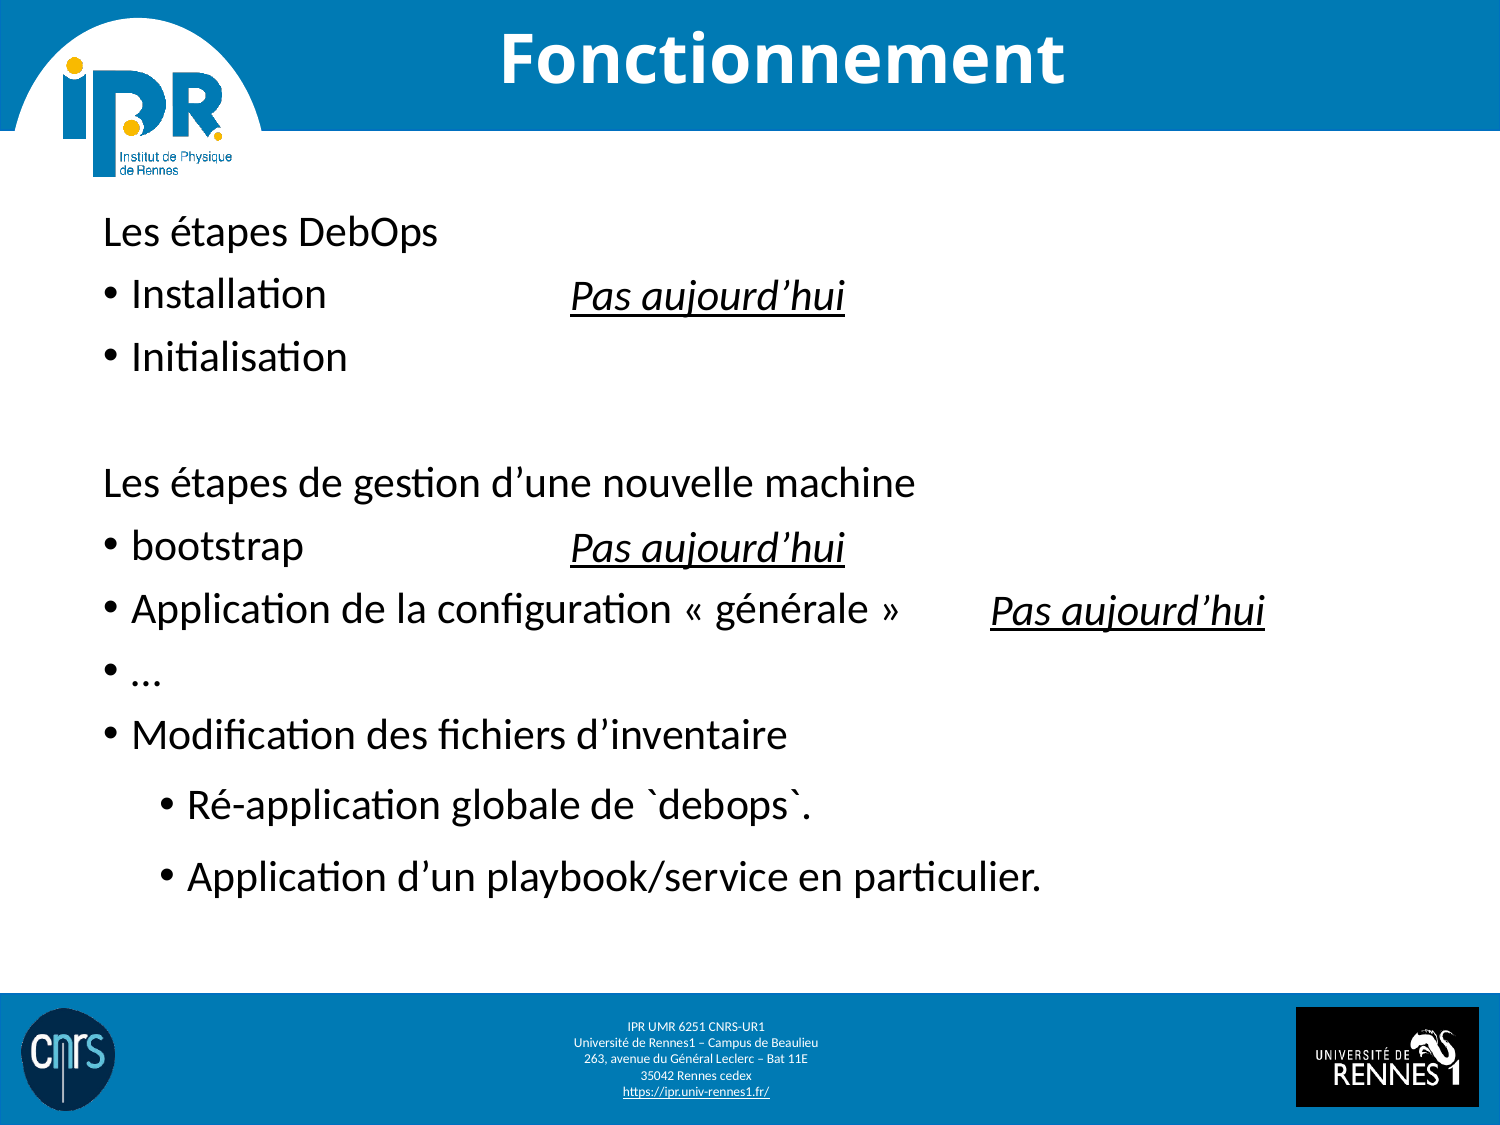

Fonctionnement
Pas aujourd’hui
Pas aujourd’hui
 Pas aujourd’hui
# Les étapes DebOps
Installation
Initialisation
Les étapes de gestion d’une nouvelle machine
bootstrap
Application de la configuration « générale »
…
Modification des fichiers d’inventaire
Ré-application globale de `debops`.
Application d’un playbook/service en particulier.